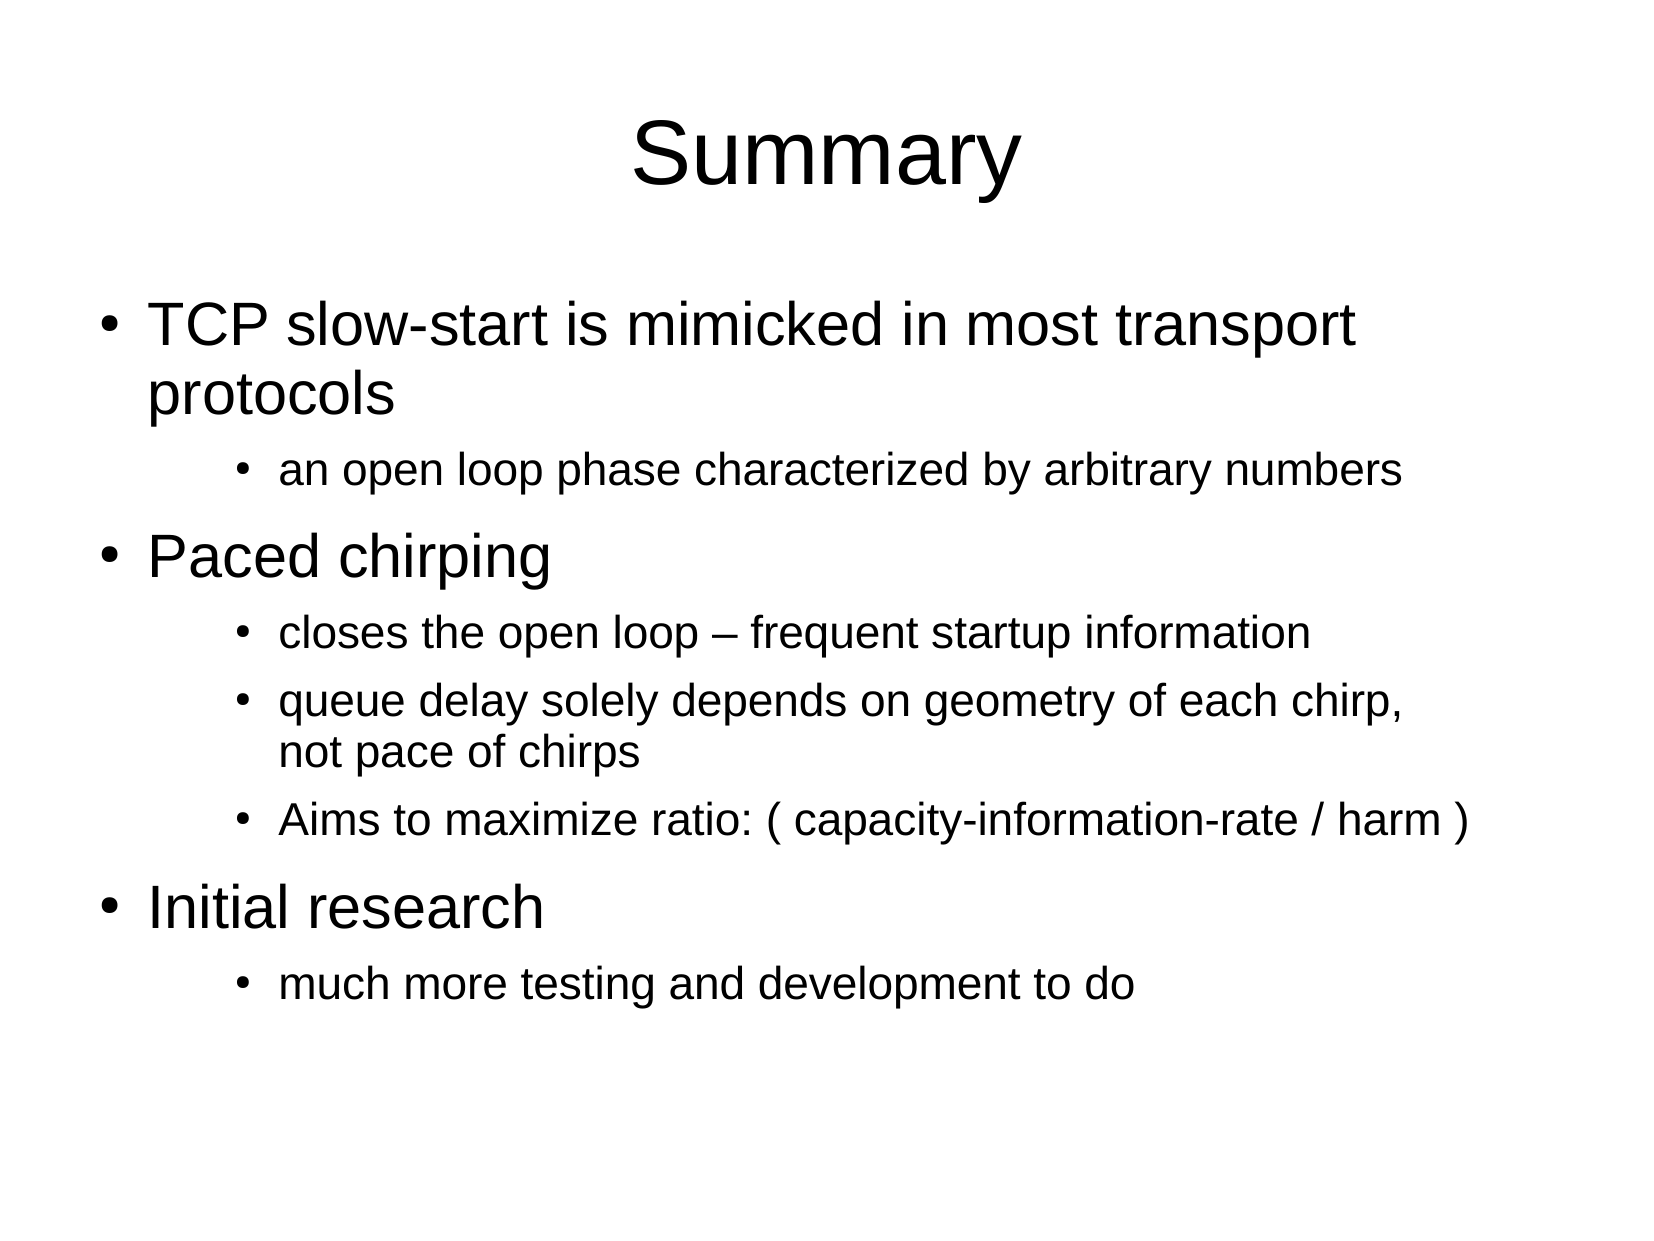

# Summary
TCP slow-start is mimicked in most transport protocols
an open loop phase characterized by arbitrary numbers
Paced chirping
closes the open loop – frequent startup information
queue delay solely depends on geometry of each chirp,
not pace of chirps
Aims to maximize ratio: ( capacity-information-rate / harm )
Initial research
much more testing and development to do